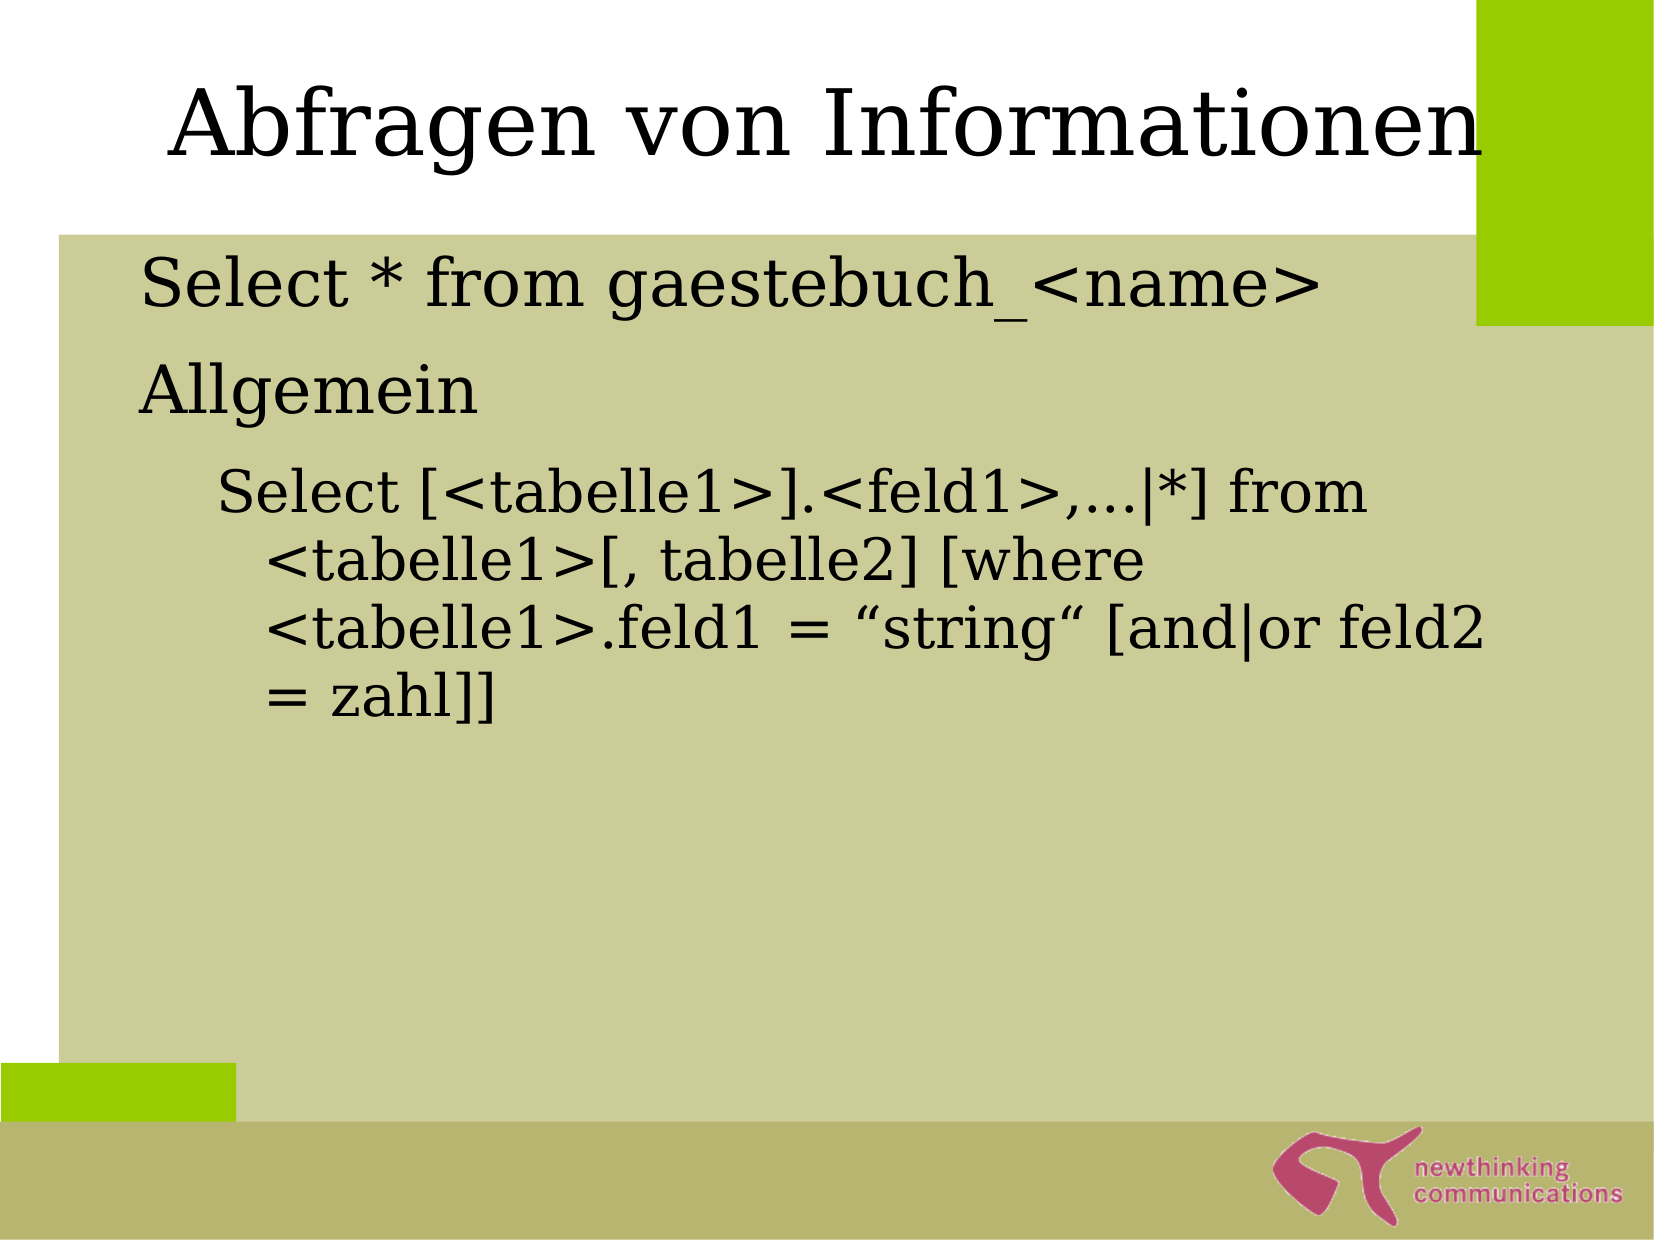

# Abfragen von Informationen
Select * from gaestebuch_<name>
Allgemein
Select [<tabelle1>].<feld1>,...|*] from <tabelle1>[, tabelle2] [where <tabelle1>.feld1 = “string“ [and|or feld2 = zahl]]